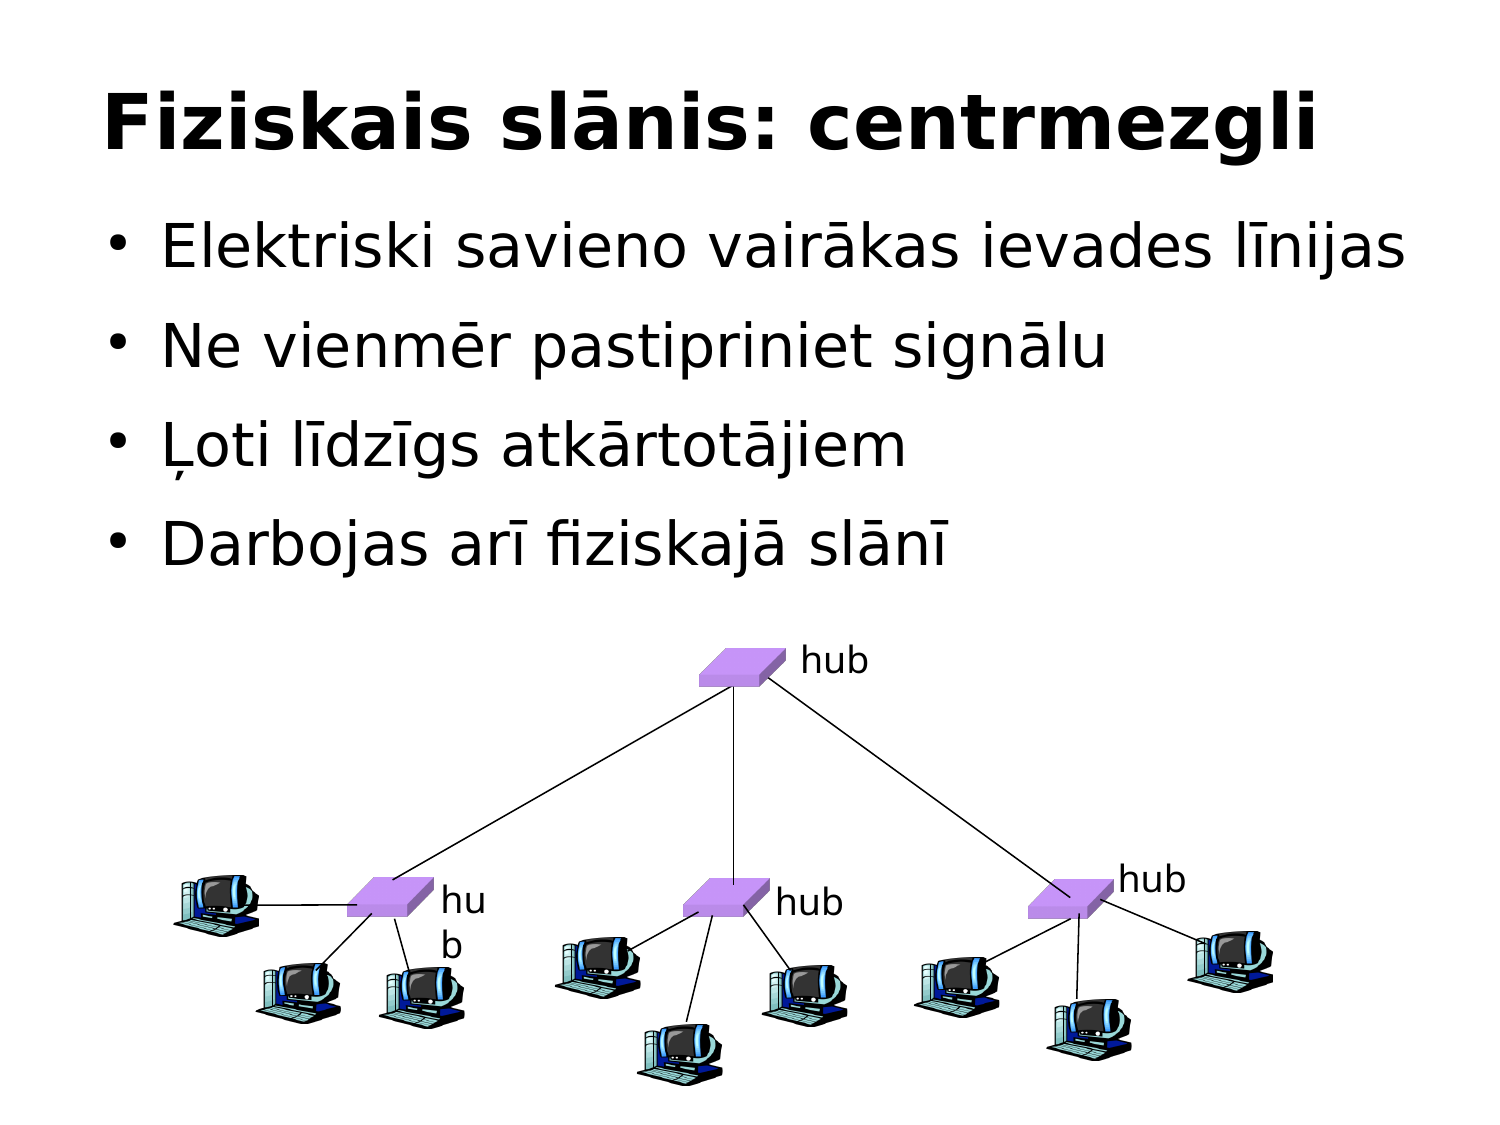

# Fiziskais slānis: centrmezgli
Elektriski savieno vairākas ievades līnijas
Ne vienmēr pastipriniet signālu
Ļoti līdzīgs atkārtotājiem
Darbojas arī fiziskajā slānī
hub
hub
hub
hub